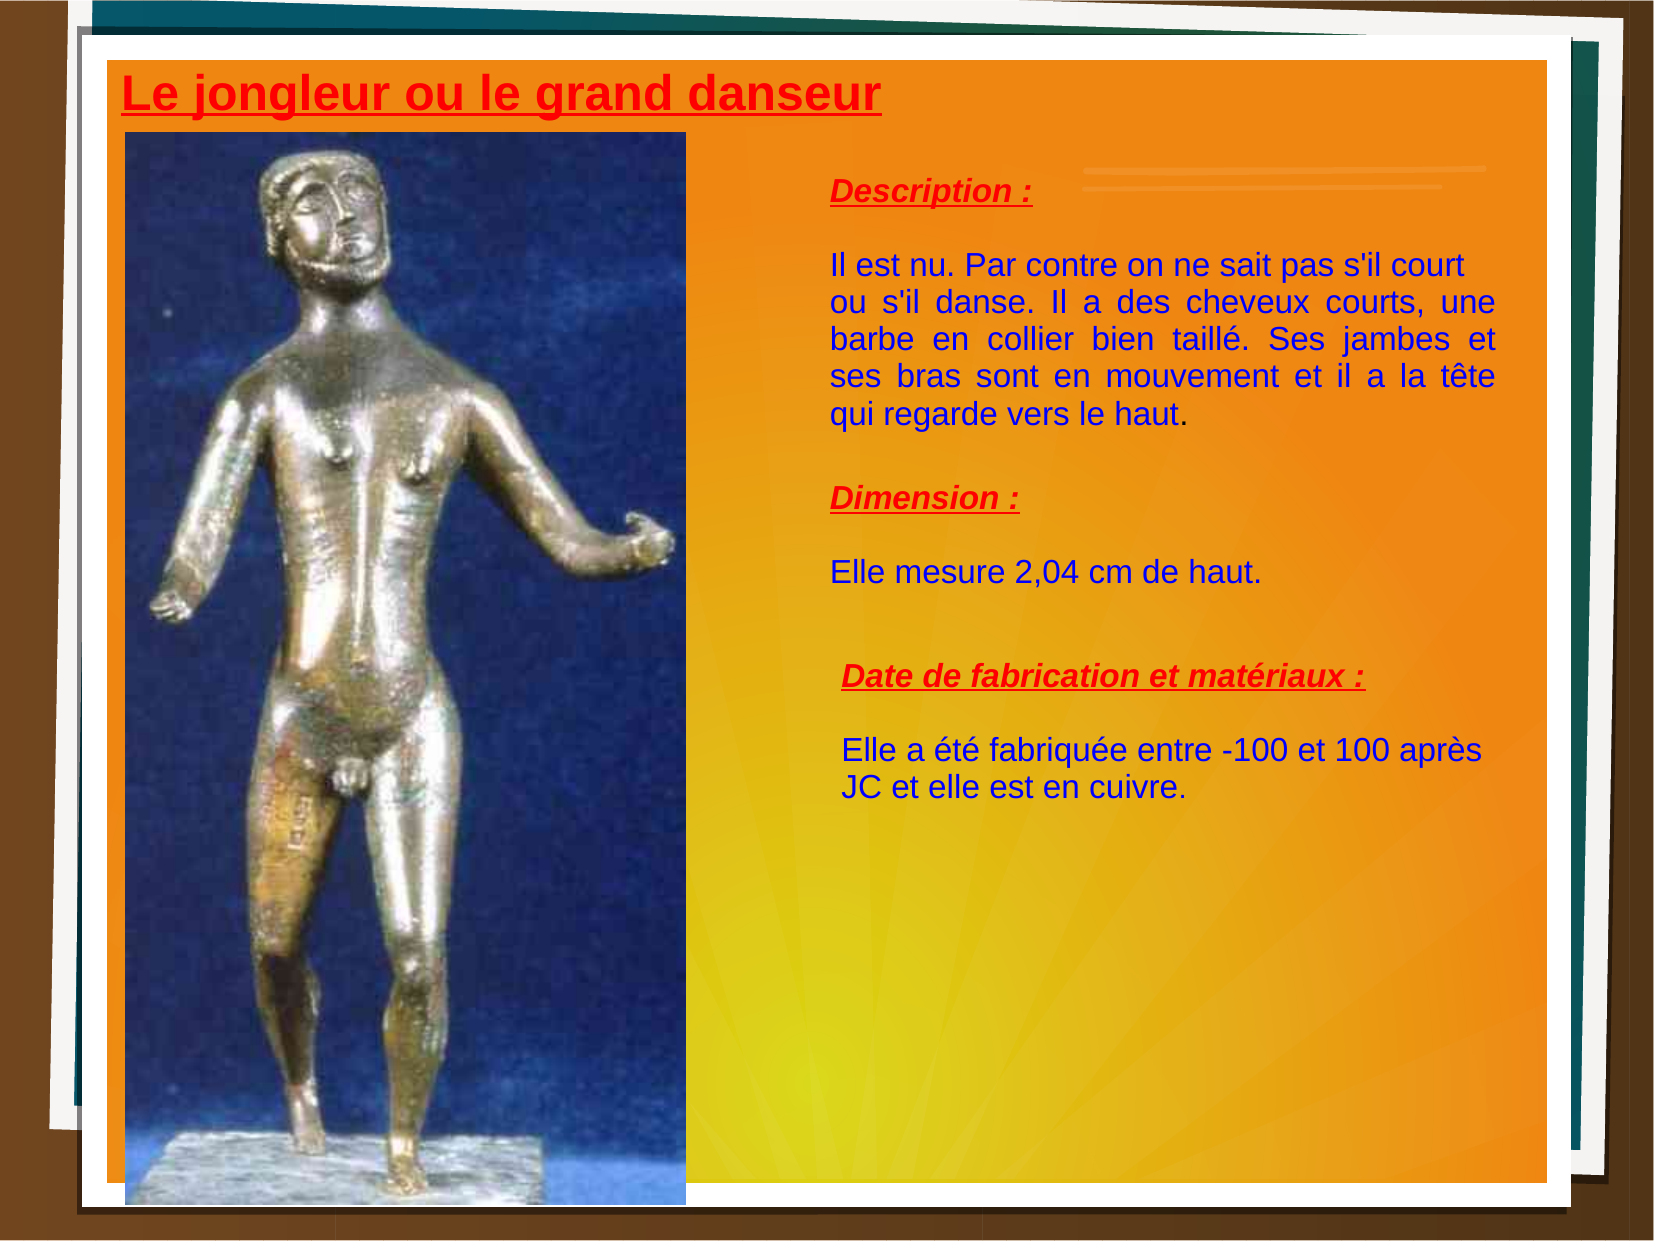

Le jongleur ou le grand danseur
Description :
Il est nu. Par contre on ne sait pas s'il court
ou s'il danse. Il a des cheveux courts, une barbe en collier bien taillé. Ses jambes et ses bras sont en mouvement et il a la tête qui regarde vers le haut.
Dimension :
Elle mesure 2,04 cm de haut.
Date de fabrication et matériaux :
Elle a été fabriquée entre -100 et 100 après JC et elle est en cuivre.